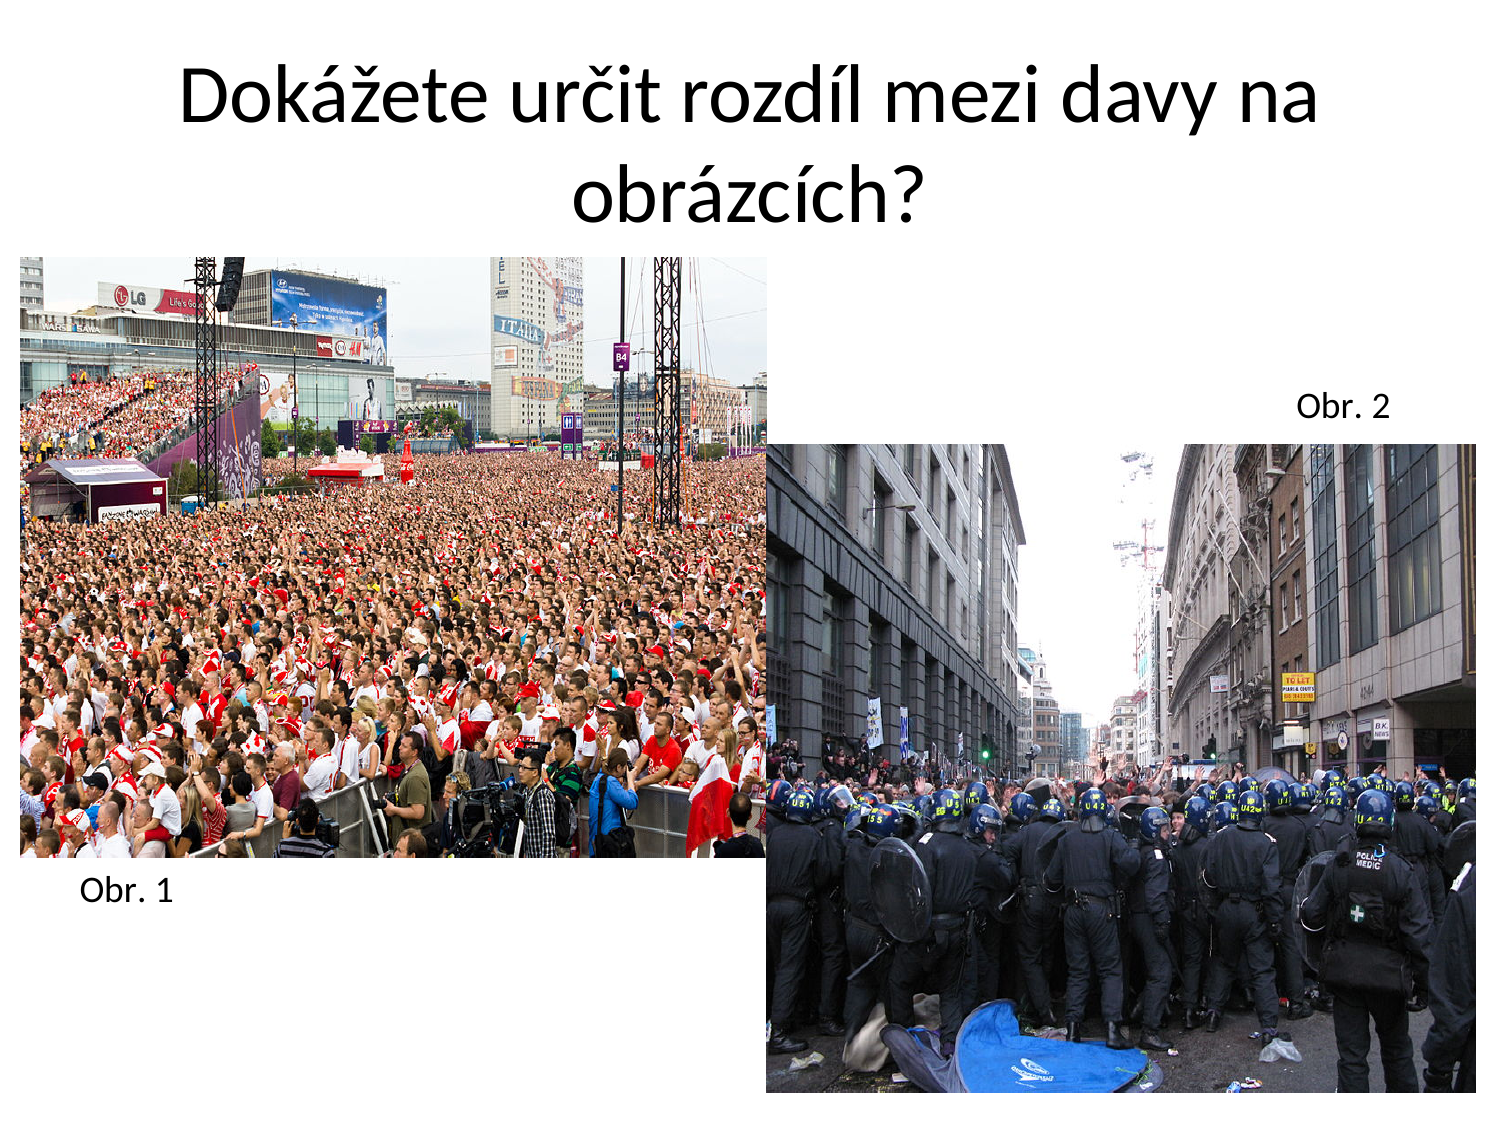

# Dokážete určit rozdíl mezi davy na obrázcích?
Obr. 2
Obr. 1